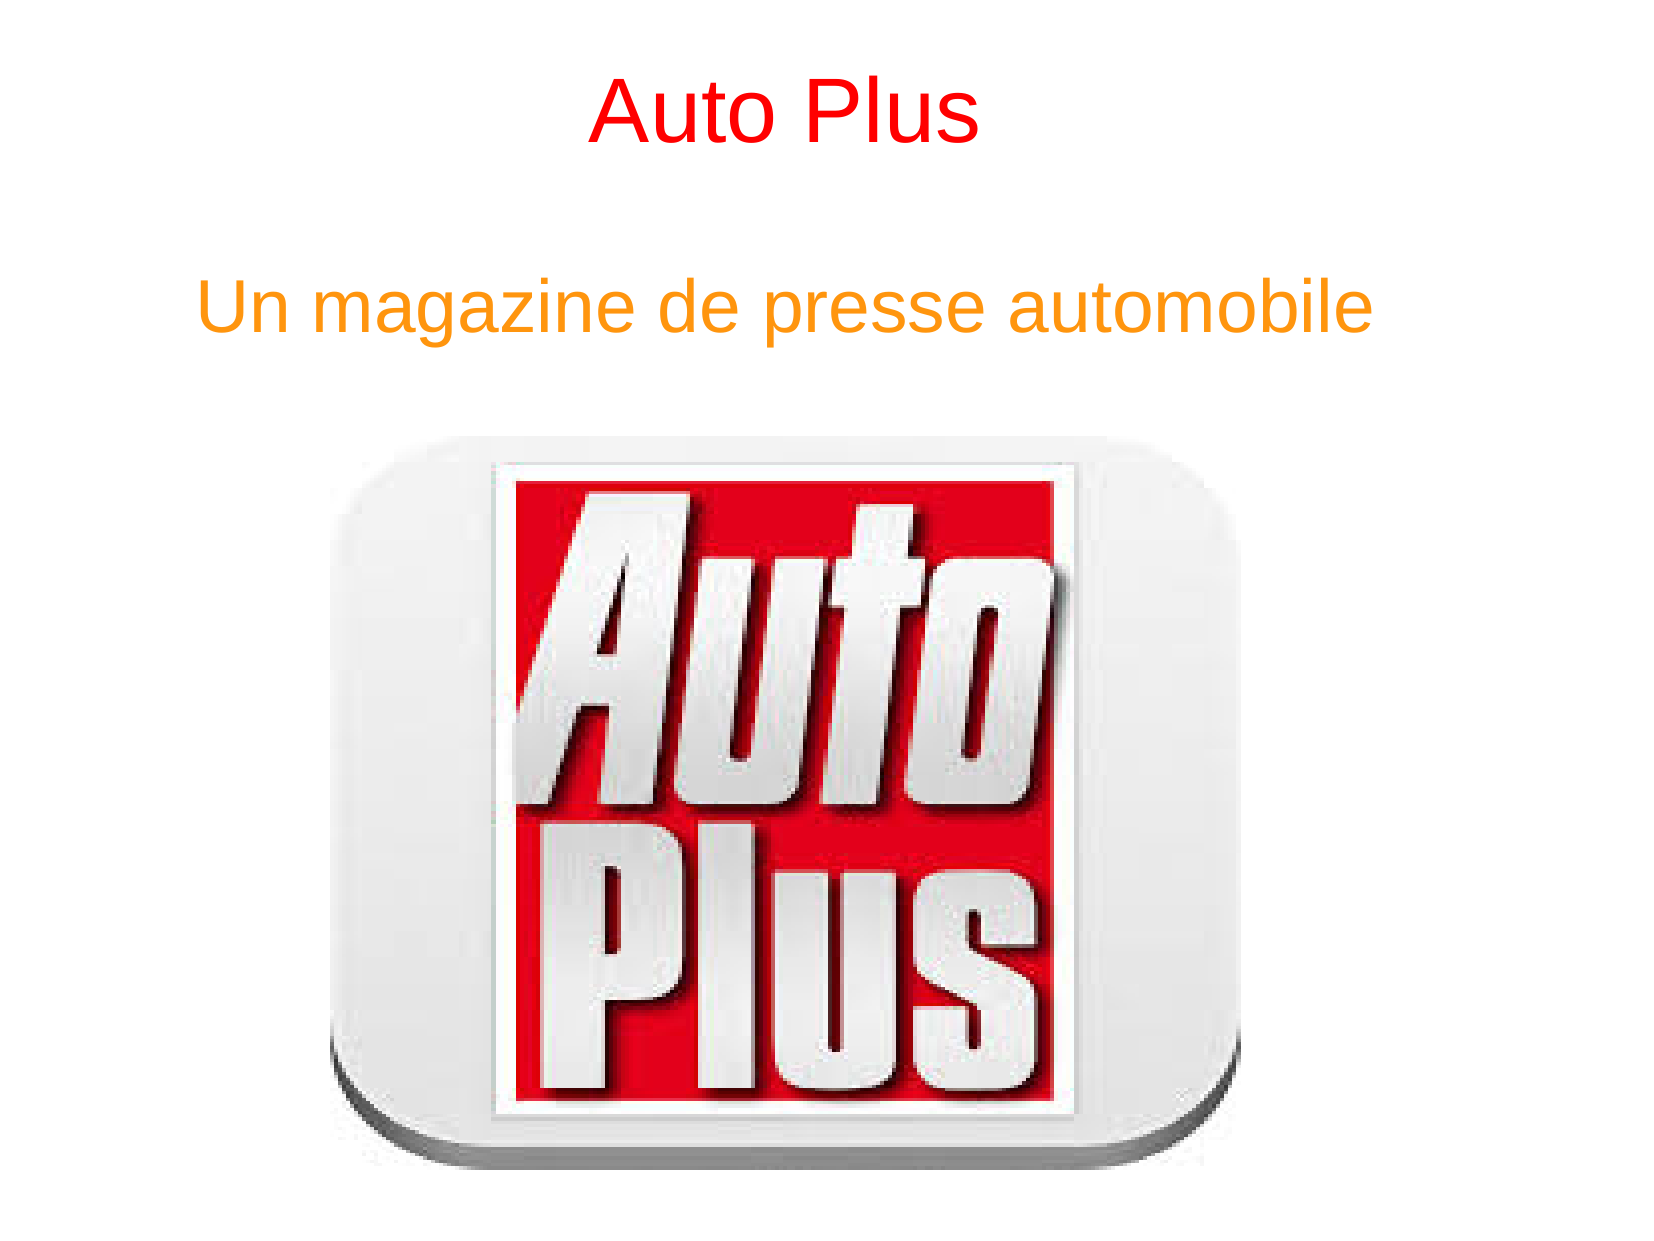

# Auto Plus Un magazine de presse automobile